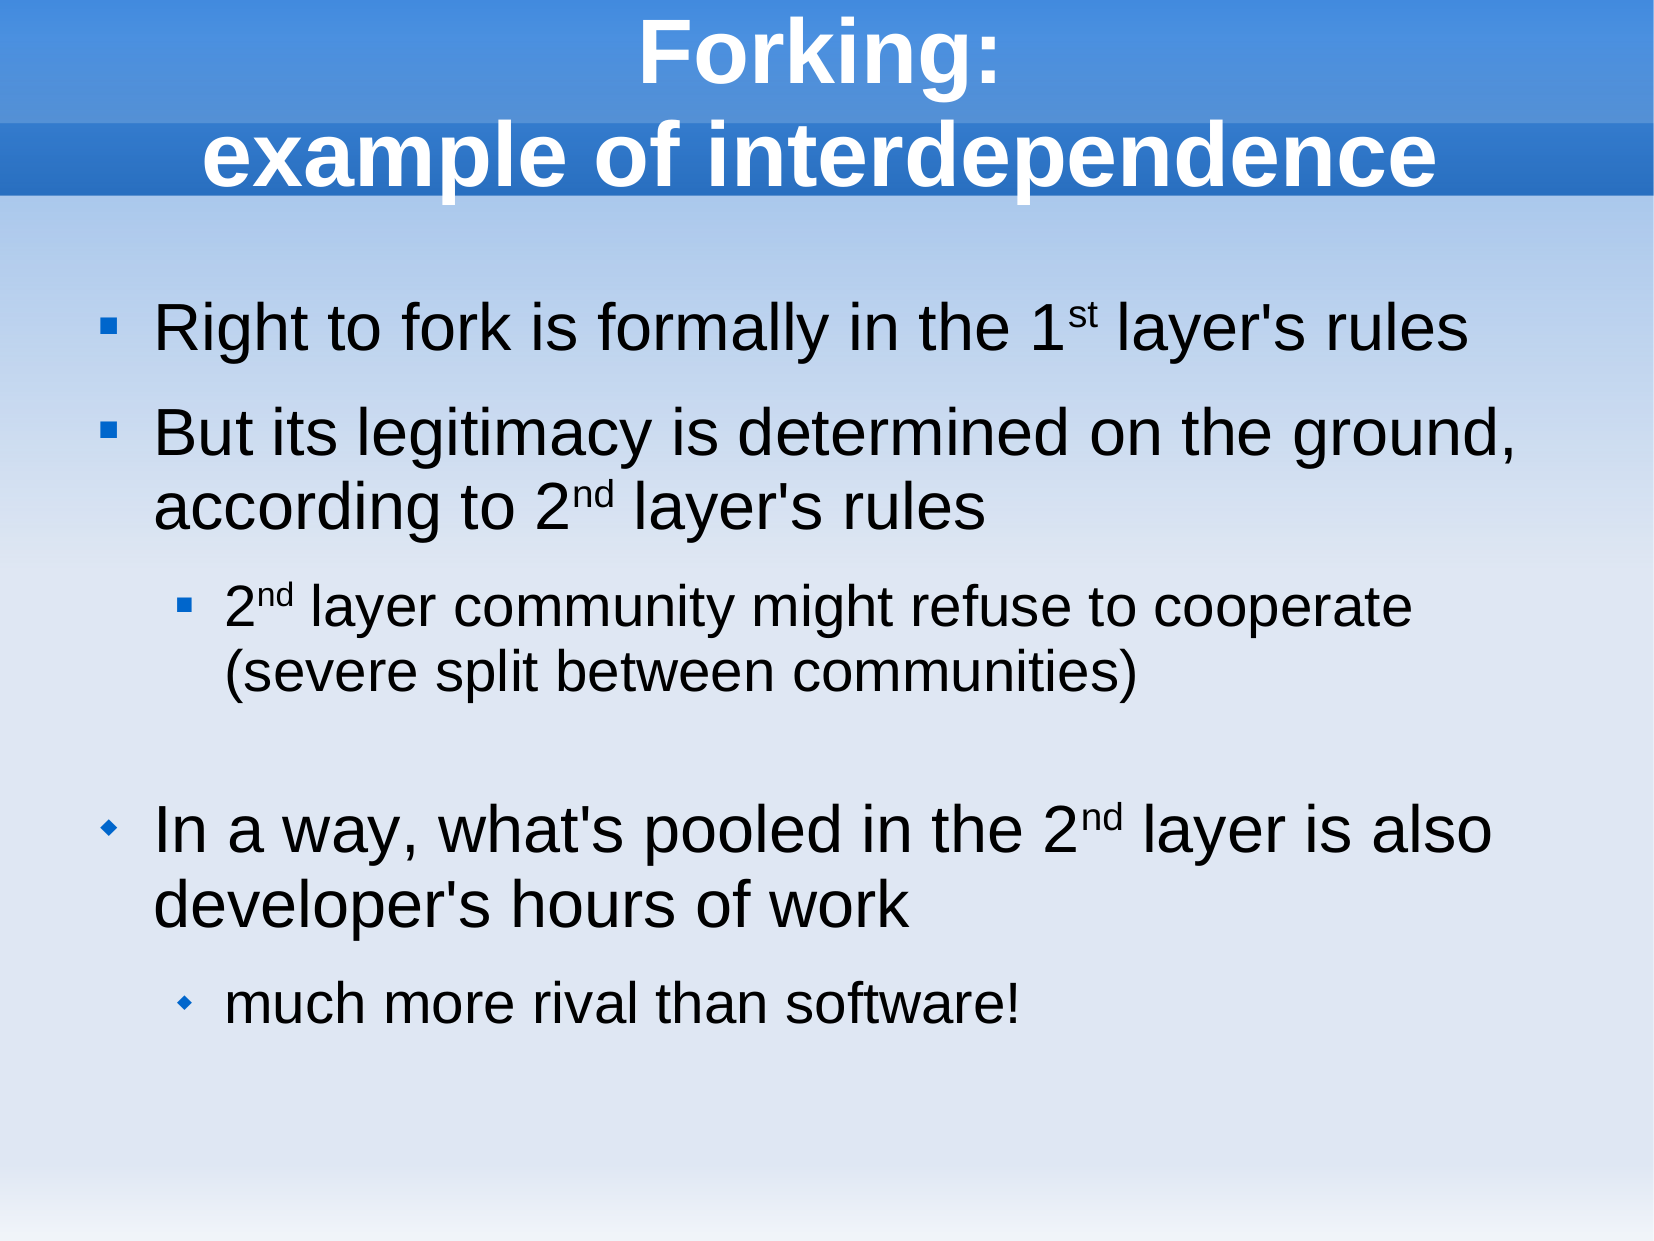

# Forking: example of interdependence
Right to fork is formally in the 1st layer's rules
But its legitimacy is determined on the ground, according to 2nd layer's rules
2nd layer community might refuse to cooperate (severe split between communities)
In a way, what's pooled in the 2nd layer is also developer's hours of work
much more rival than software!